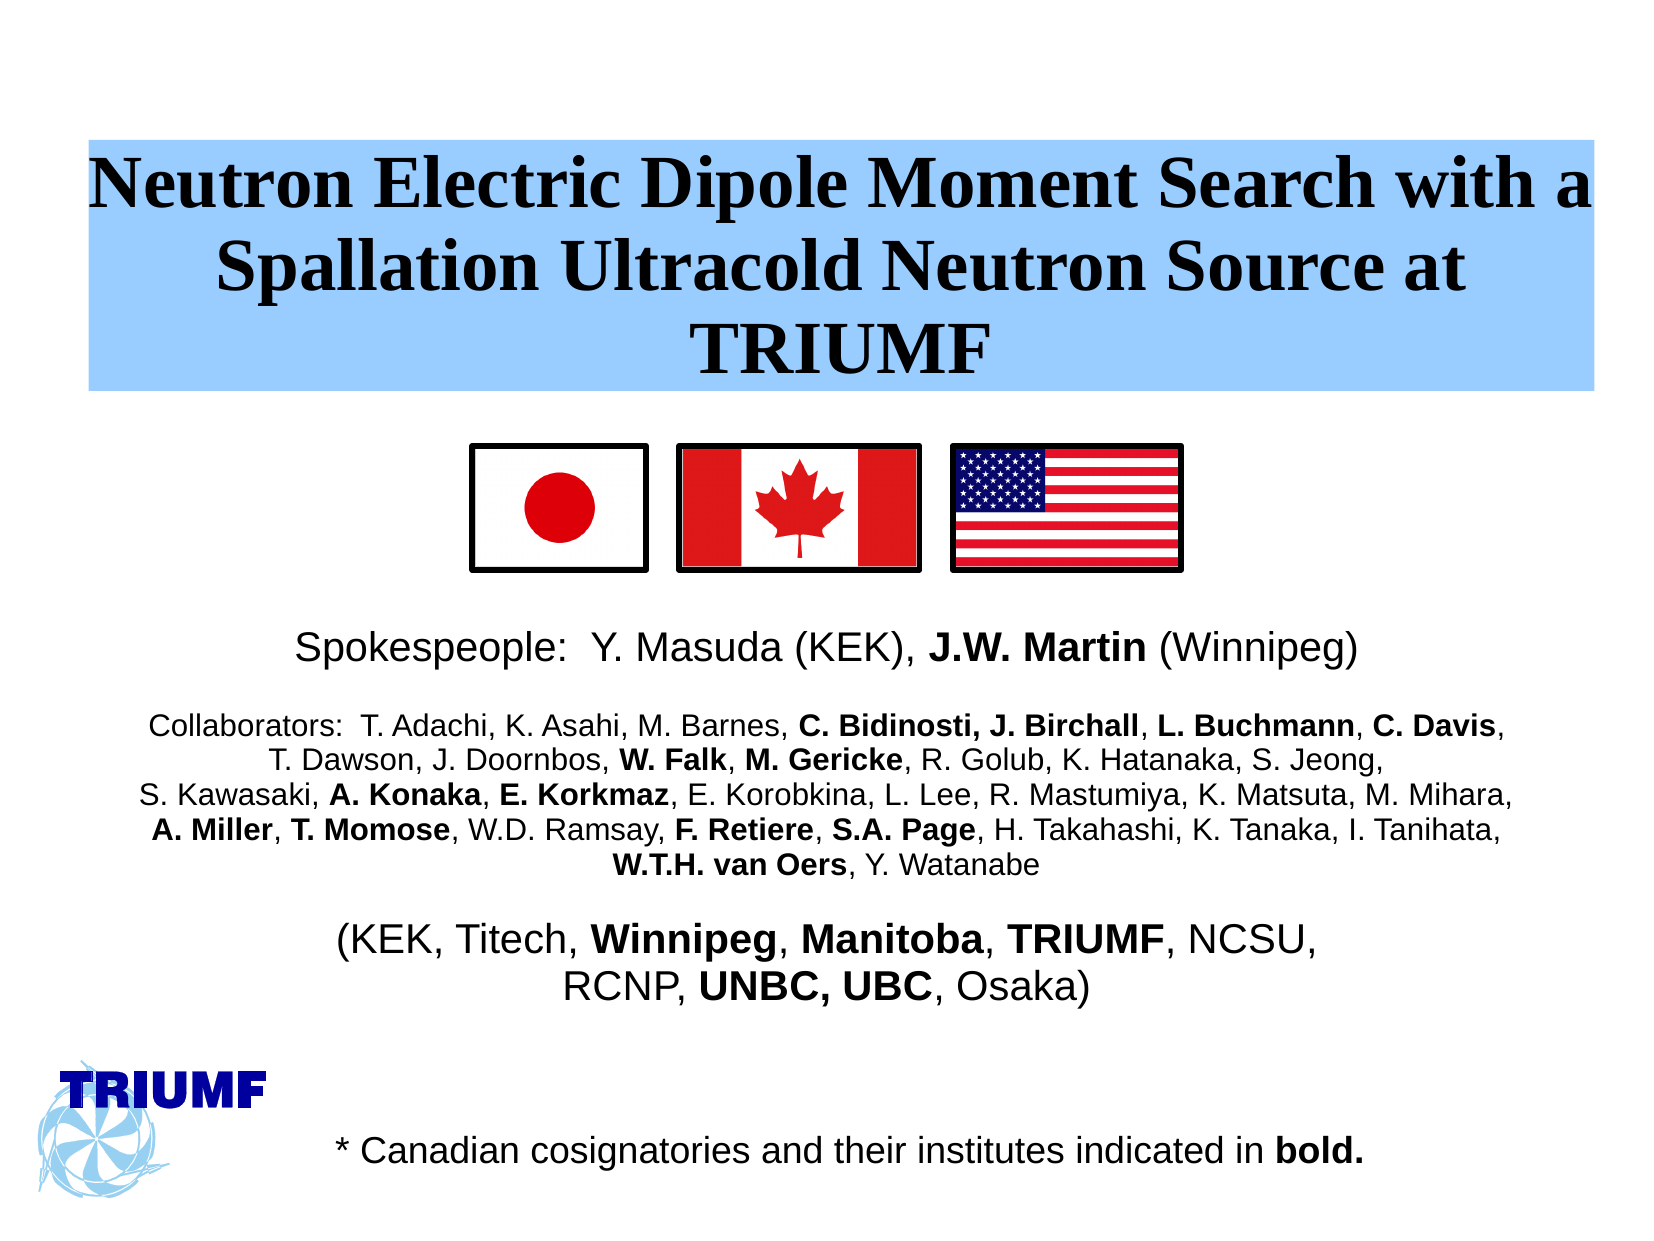

# Neutron Electric Dipole Moment Search with a Spallation Ultracold Neutron Source at TRIUMF
Spokespeople: Y. Masuda (KEK), J.W. Martin (Winnipeg)
Collaborators: T. Adachi, K. Asahi, M. Barnes, C. Bidinosti, J. Birchall, L. Buchmann, C. Davis,
T. Dawson, J. Doornbos, W. Falk, M. Gericke, R. Golub, K. Hatanaka, S. Jeong,
S. Kawasaki, A. Konaka, E. Korkmaz, E. Korobkina, L. Lee, R. Mastumiya, K. Matsuta, M. Mihara,
A. Miller, T. Momose, W.D. Ramsay, F. Retiere, S.A. Page, H. Takahashi, K. Tanaka, I. Tanihata,
W.T.H. van Oers, Y. Watanabe
(KEK, Titech, Winnipeg, Manitoba, TRIUMF, NCSU,
RCNP, UNBC, UBC, Osaka)
* Canadian cosignatories and their institutes indicated in bold.